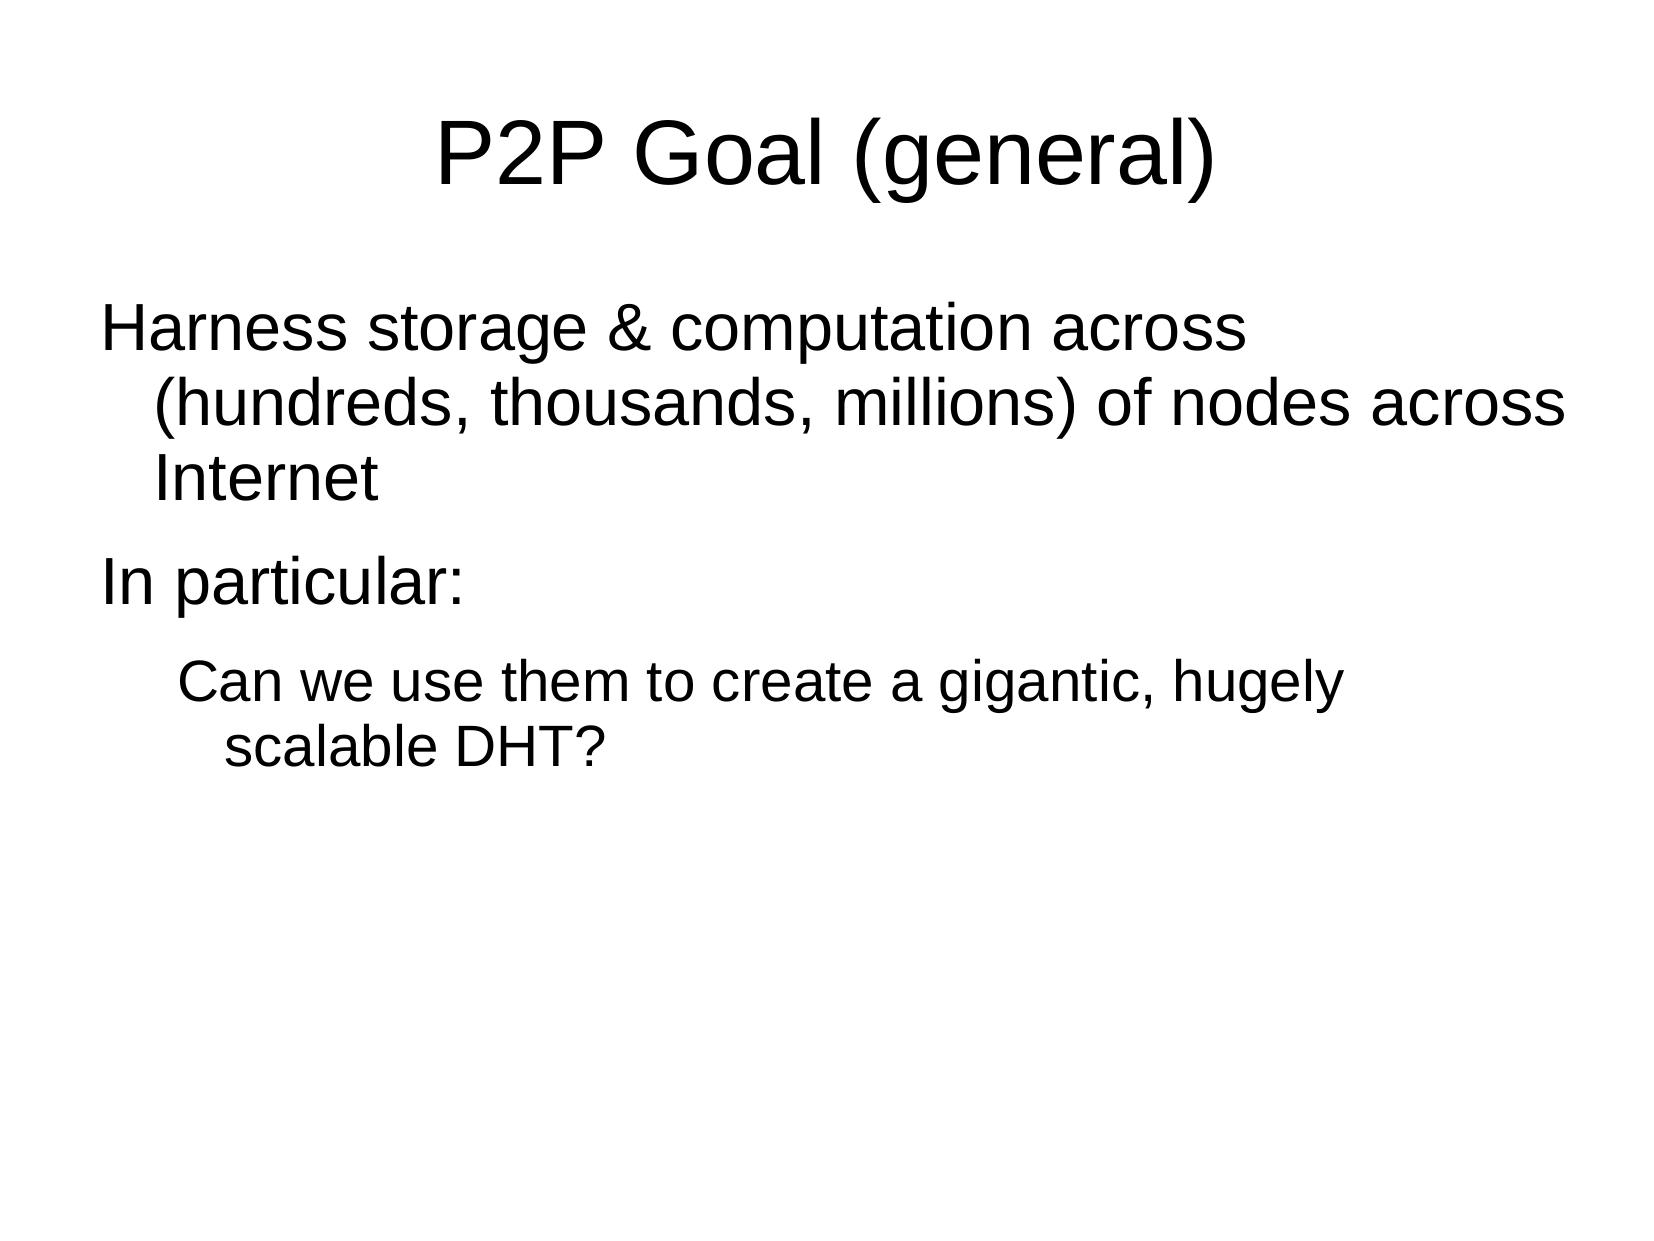

# P2P Goal (general)
Harness storage & computation across (hundreds, thousands, millions) of nodes across Internet
In particular:
Can we use them to create a gigantic, hugely scalable DHT?